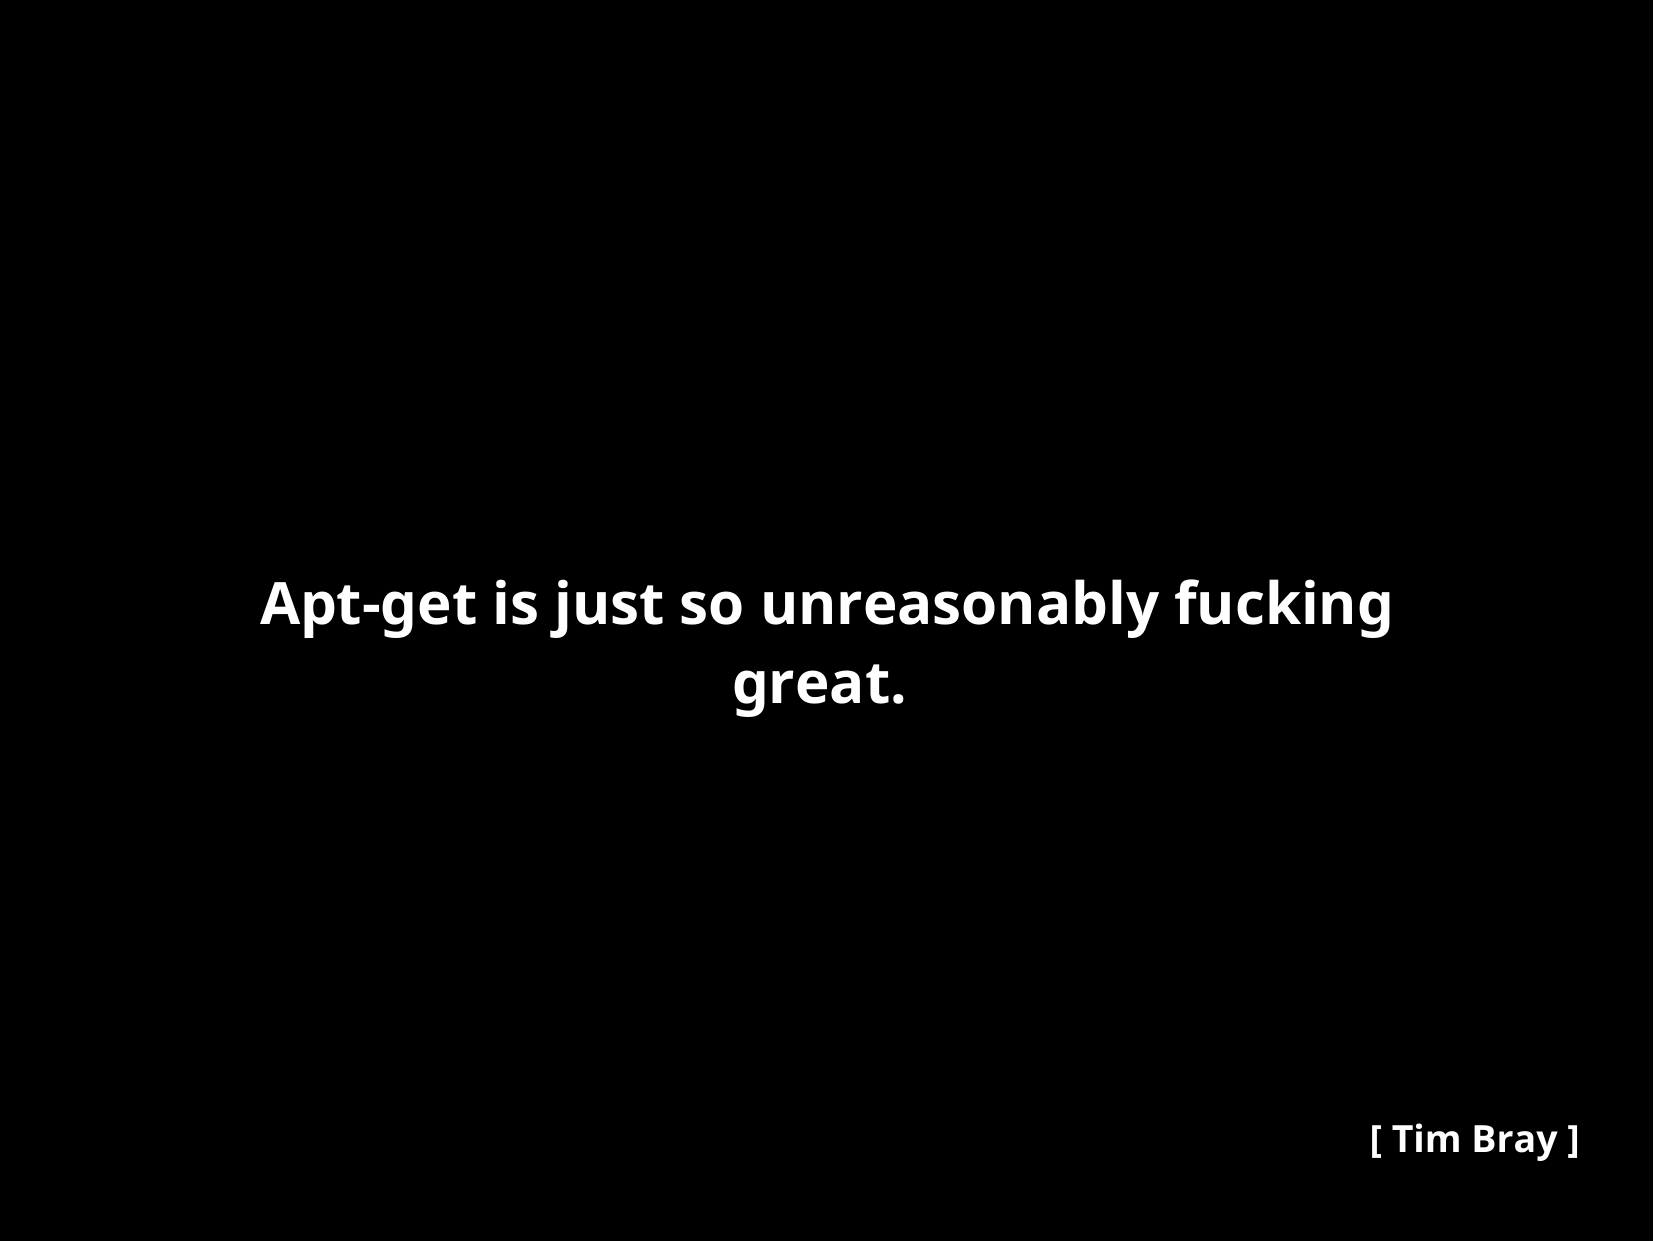

Apt-get is just so unreasonably fucking great.
[ Tim Bray ]